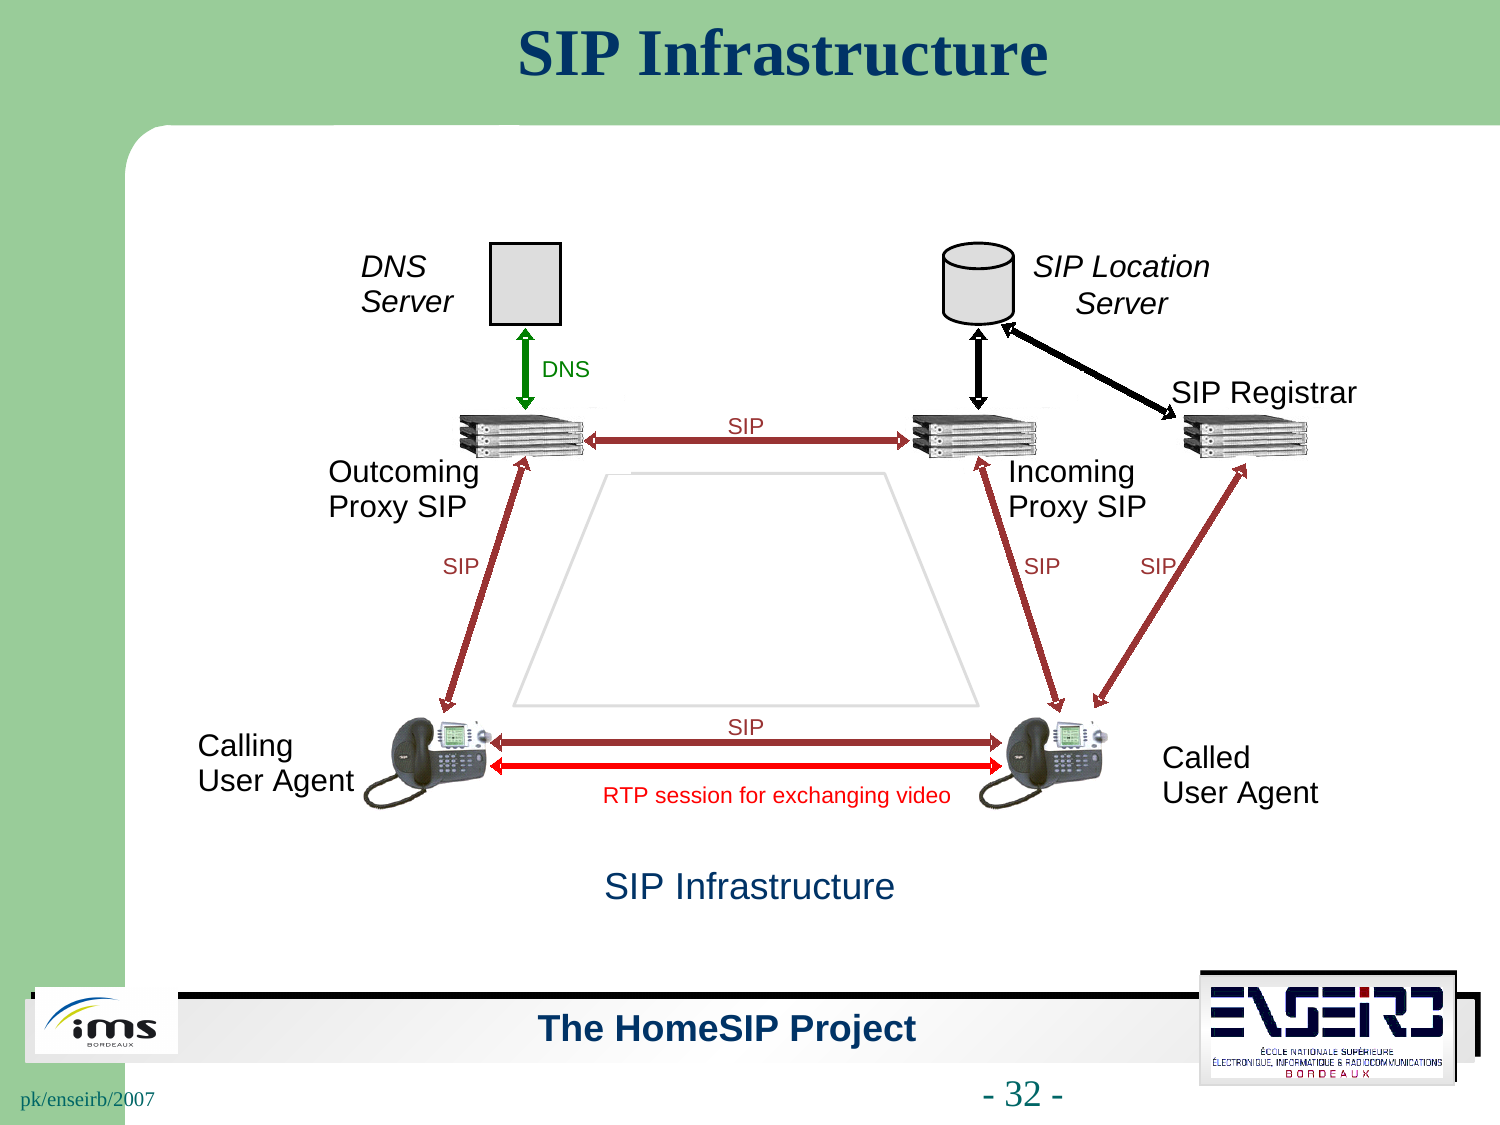

SIP Infrastructure
SIP Location
DNS
Server
Server
DNS
SIP Registrar
SIP
Outcoming
Proxy SIP
Incoming
Proxy SIP
SIP
SIP
SIP
SIP
Calling
User Agent
Called
User Agent
RTP session for exchanging video
SIP Infrastructure